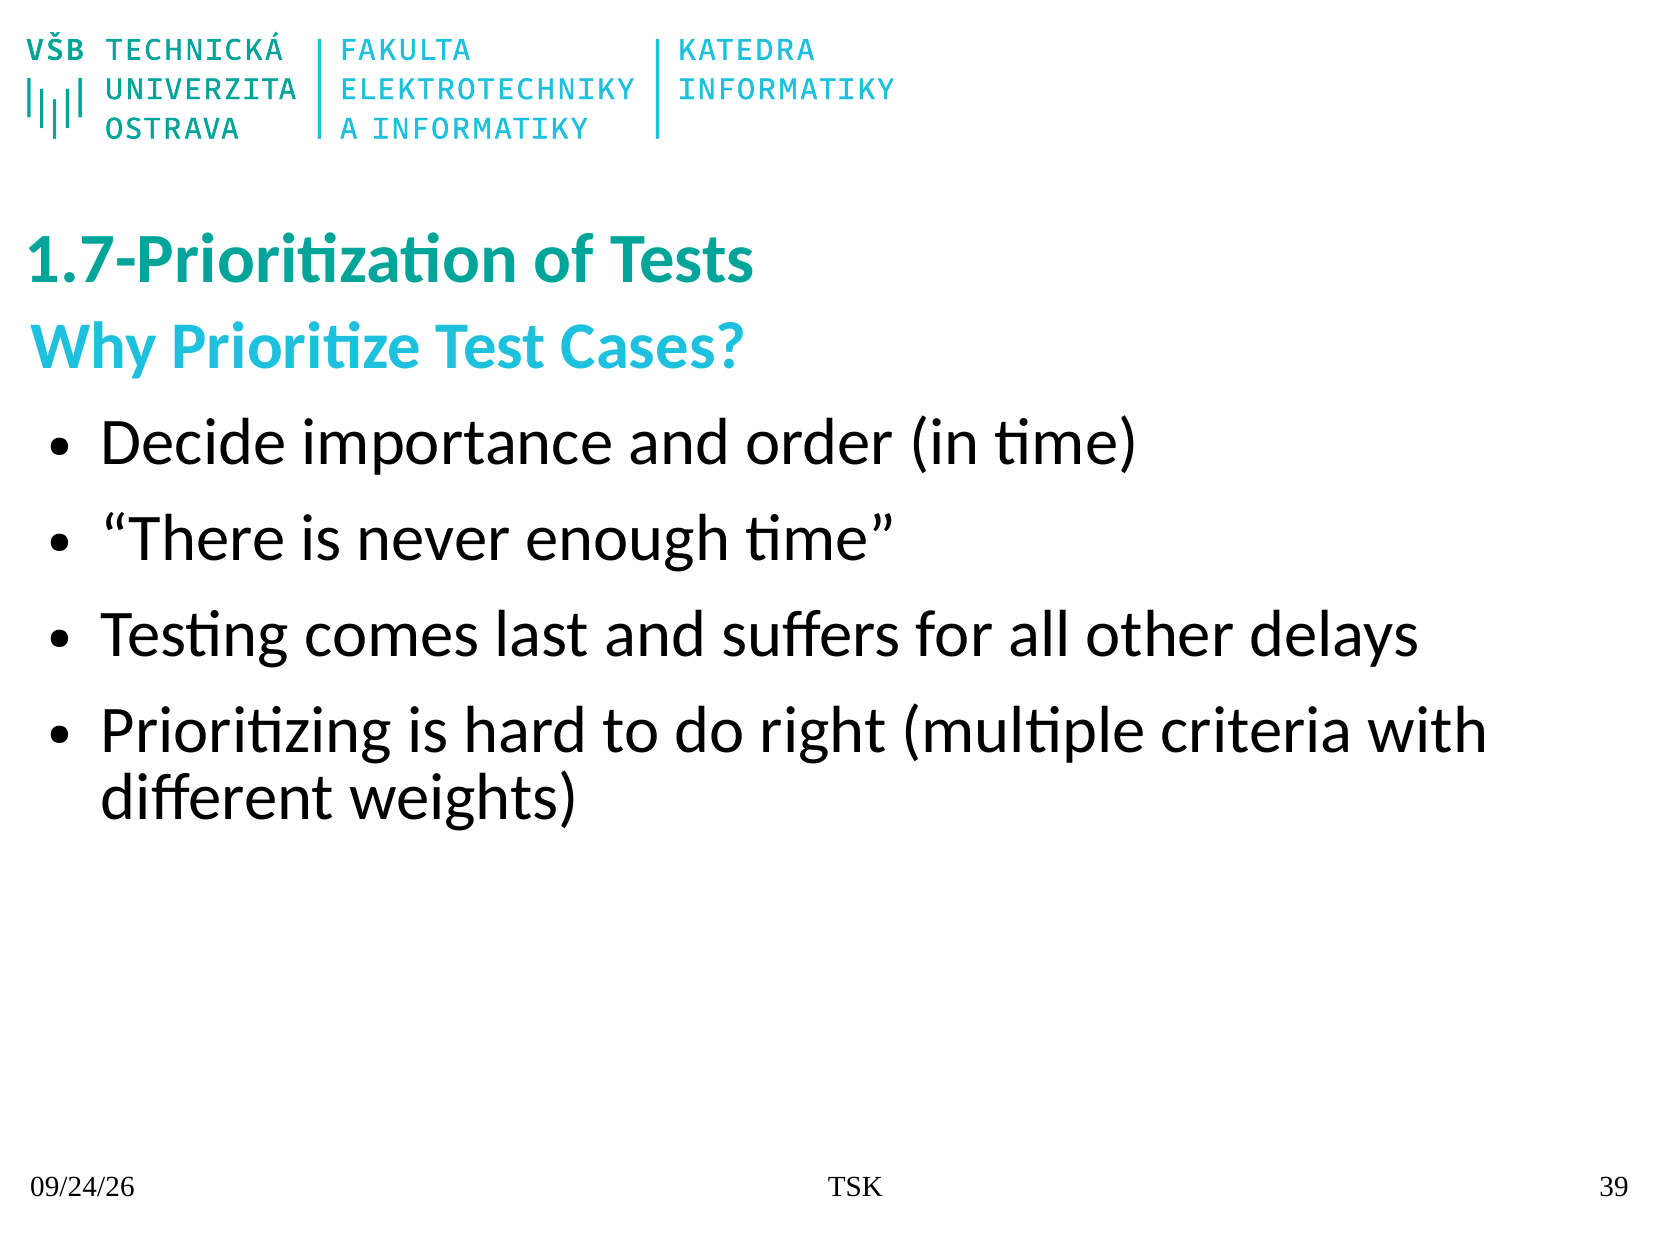

# 1.7-Prioritization of Tests
Why Prioritize Test Cases?
Decide importance and order (in time)
“There is never enough time”
Testing comes last and suffers for all other delays
Prioritizing is hard to do right (multiple criteria with different weights)
TSK
39